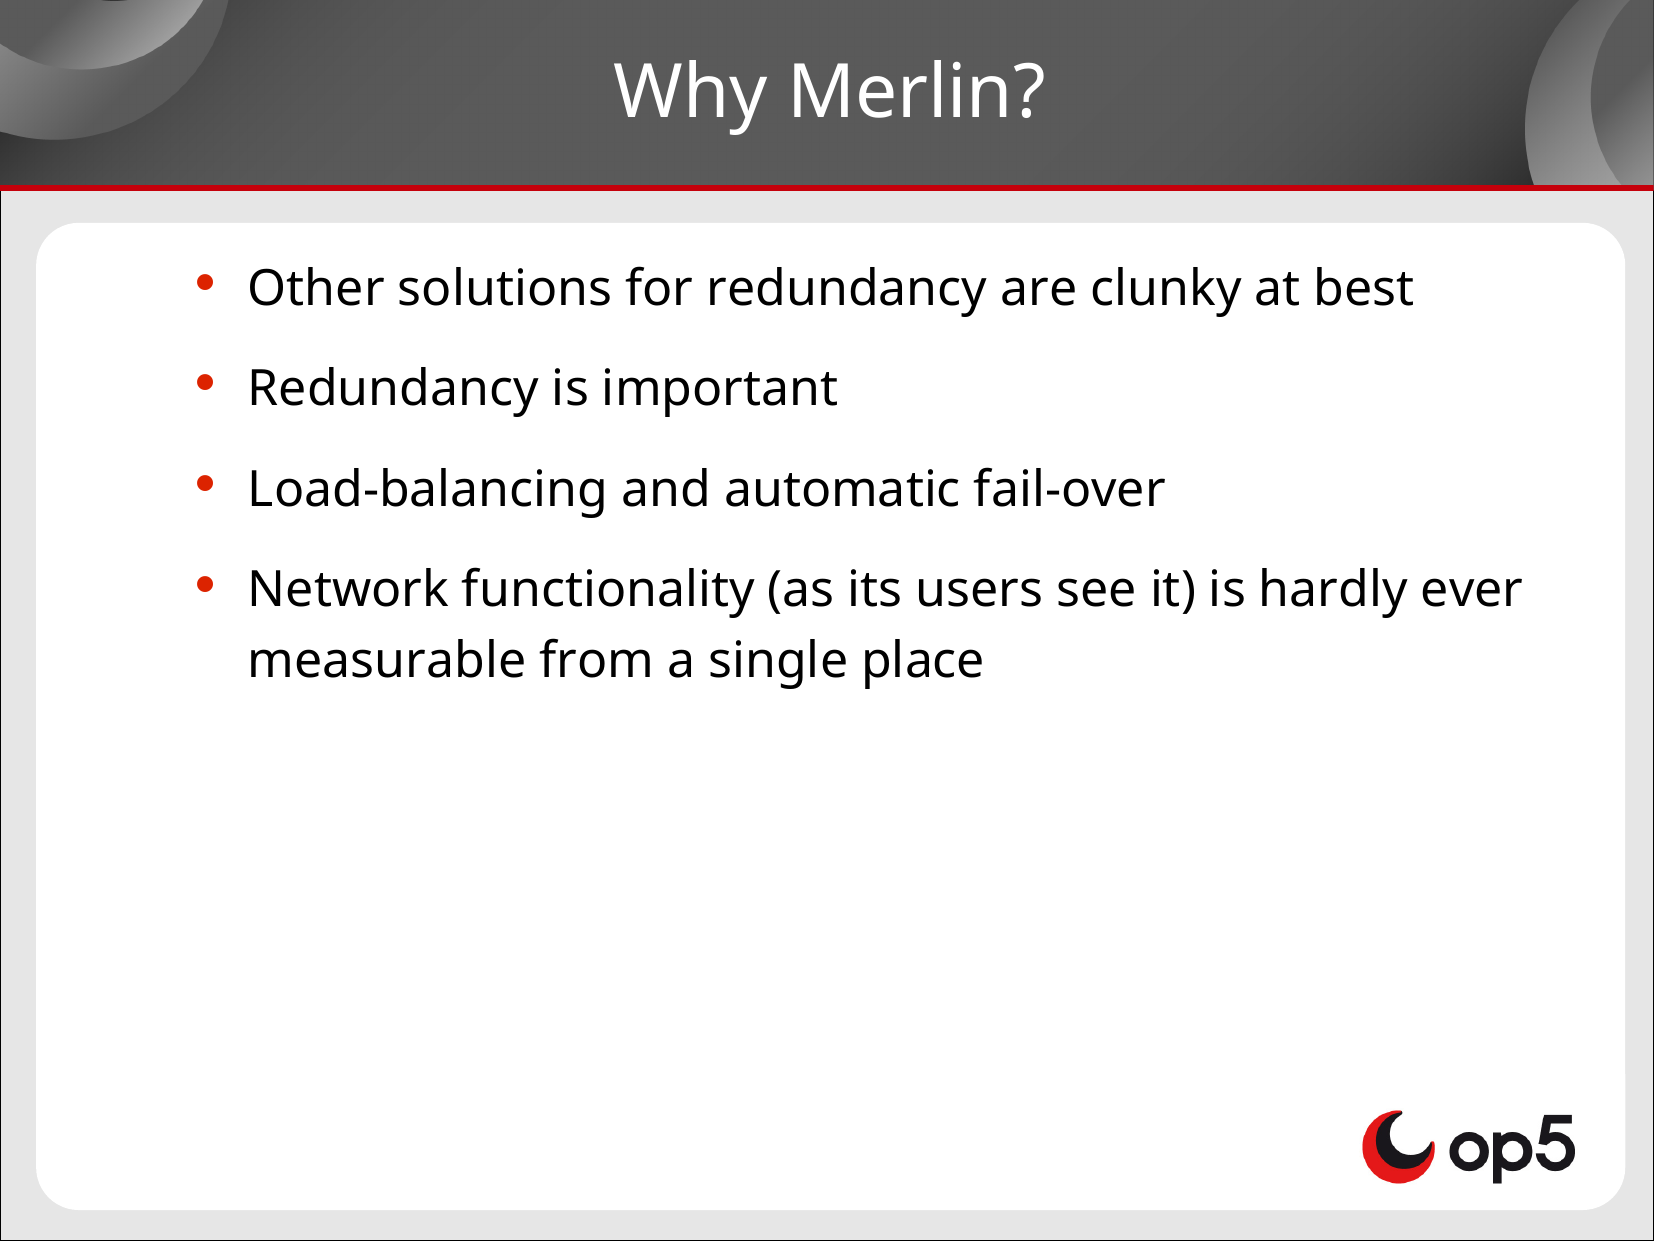

# Why Merlin?
Other solutions for redundancy are clunky at best
Redundancy is important
Load-balancing and automatic fail-over
Network functionality (as its users see it) is hardly ever measurable from a single place